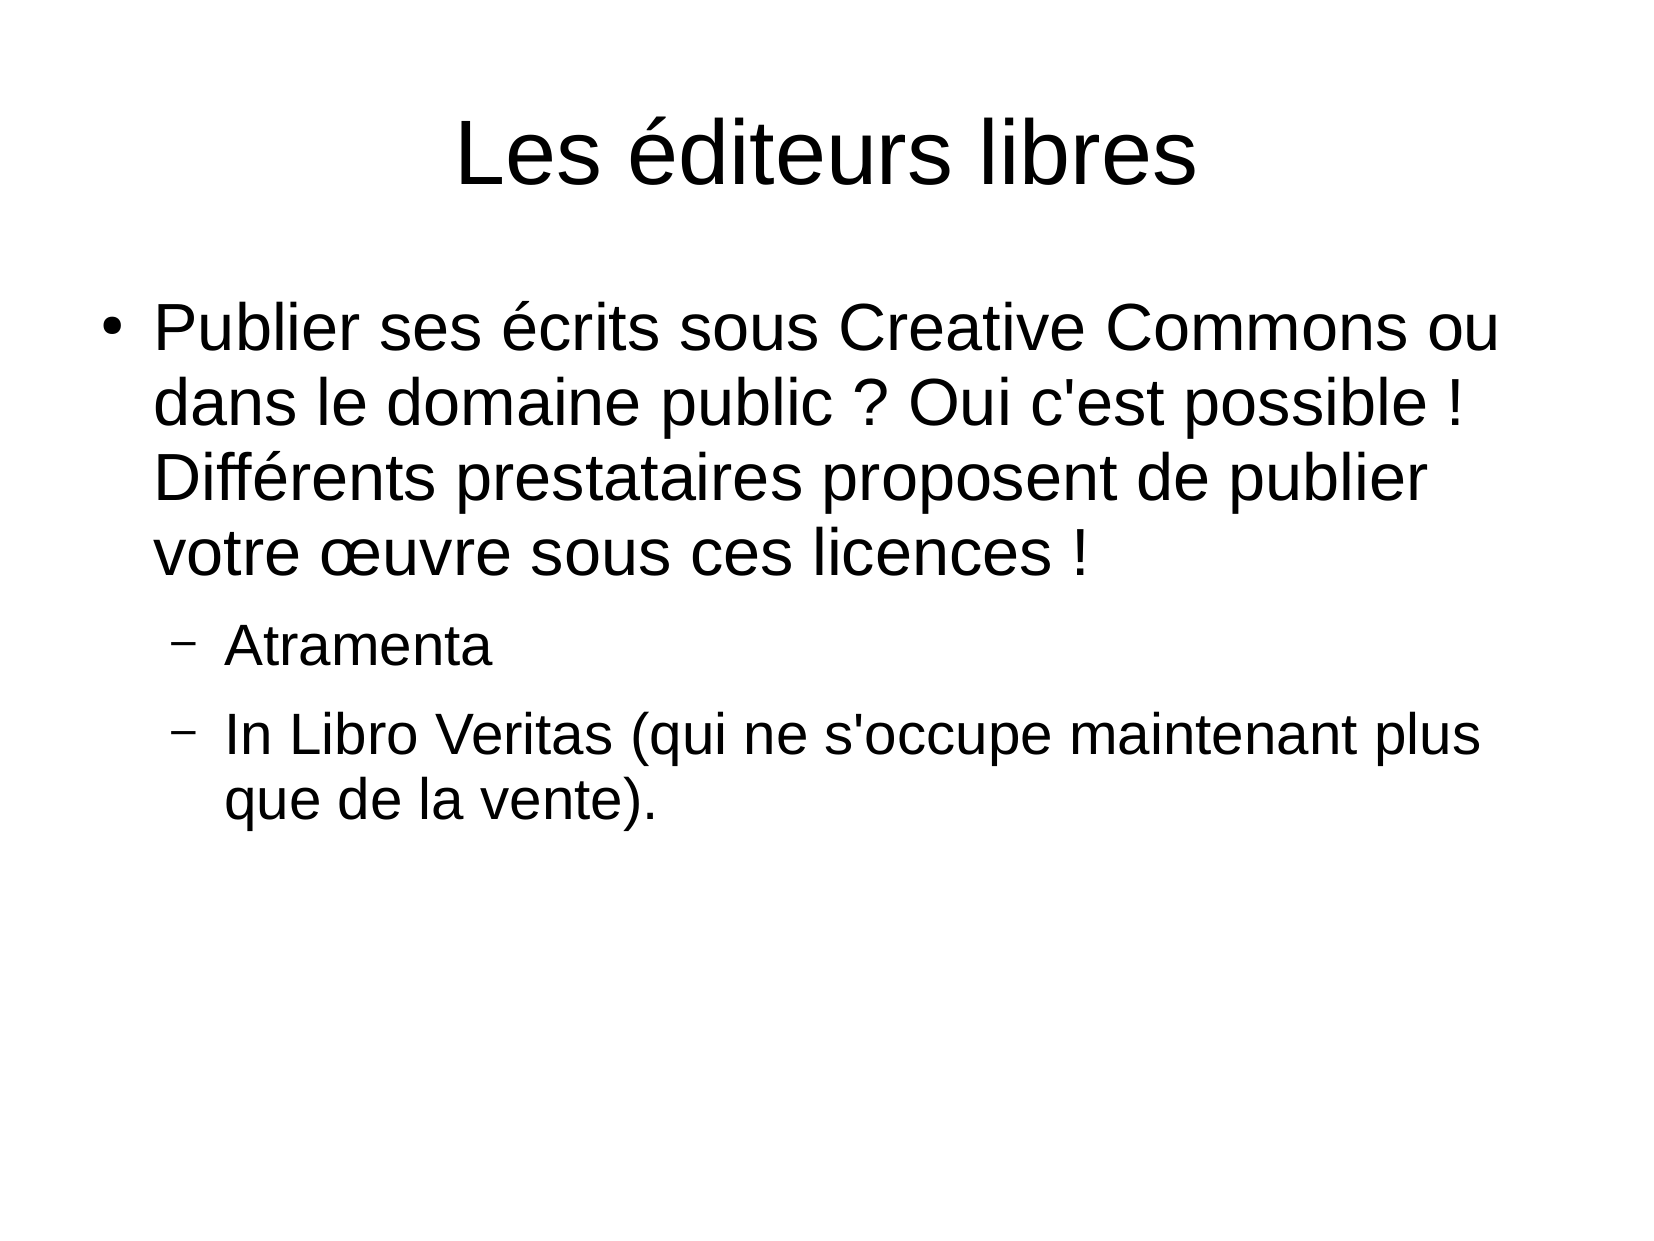

# Les éditeurs libres
Publier ses écrits sous Creative Commons ou dans le domaine public ? Oui c'est possible ! Différents prestataires proposent de publier votre œuvre sous ces licences !
Atramenta
In Libro Veritas (qui ne s'occupe maintenant plus que de la vente).